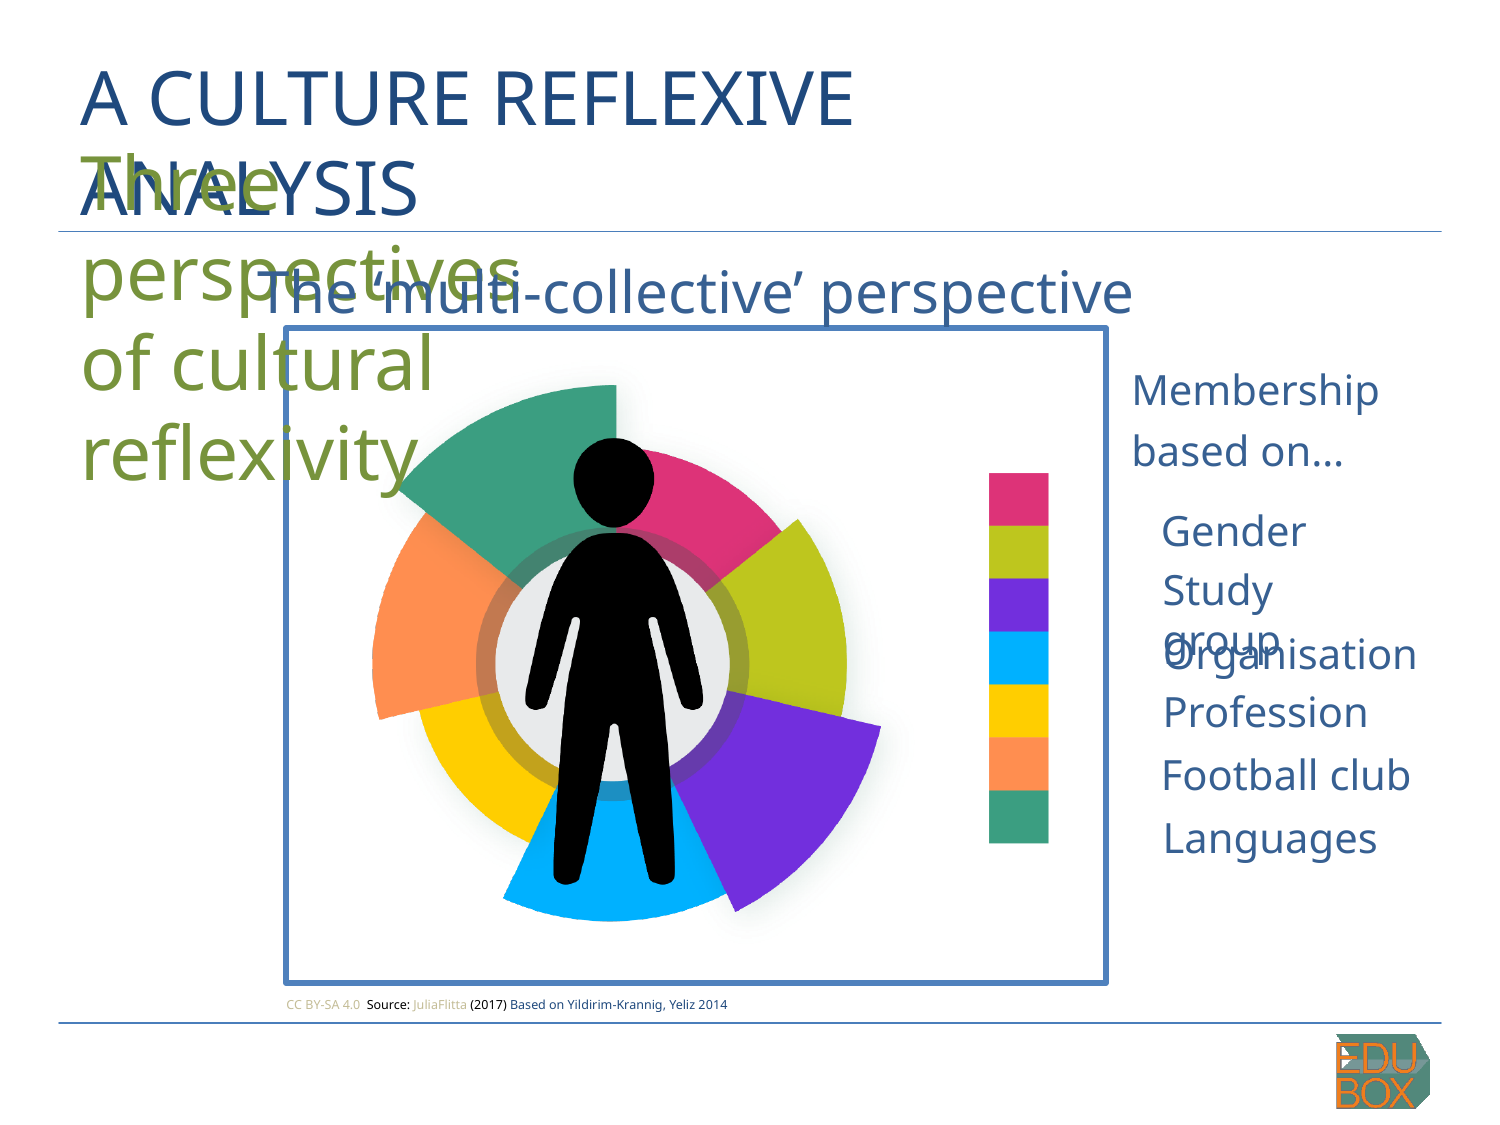

# A CULTURE REFLEXIVE ANALYSIS
Three perspectives of cultural reflexivity
The ‘multi-collective’ perspective
Membership
based on…
Gender
Study group
Organisation
Profession
Football club
Languages
CC BY-SA 4.0 Source: JuliaFlitta (2017) Based on Yildirim-Krannig, Yeliz 2014